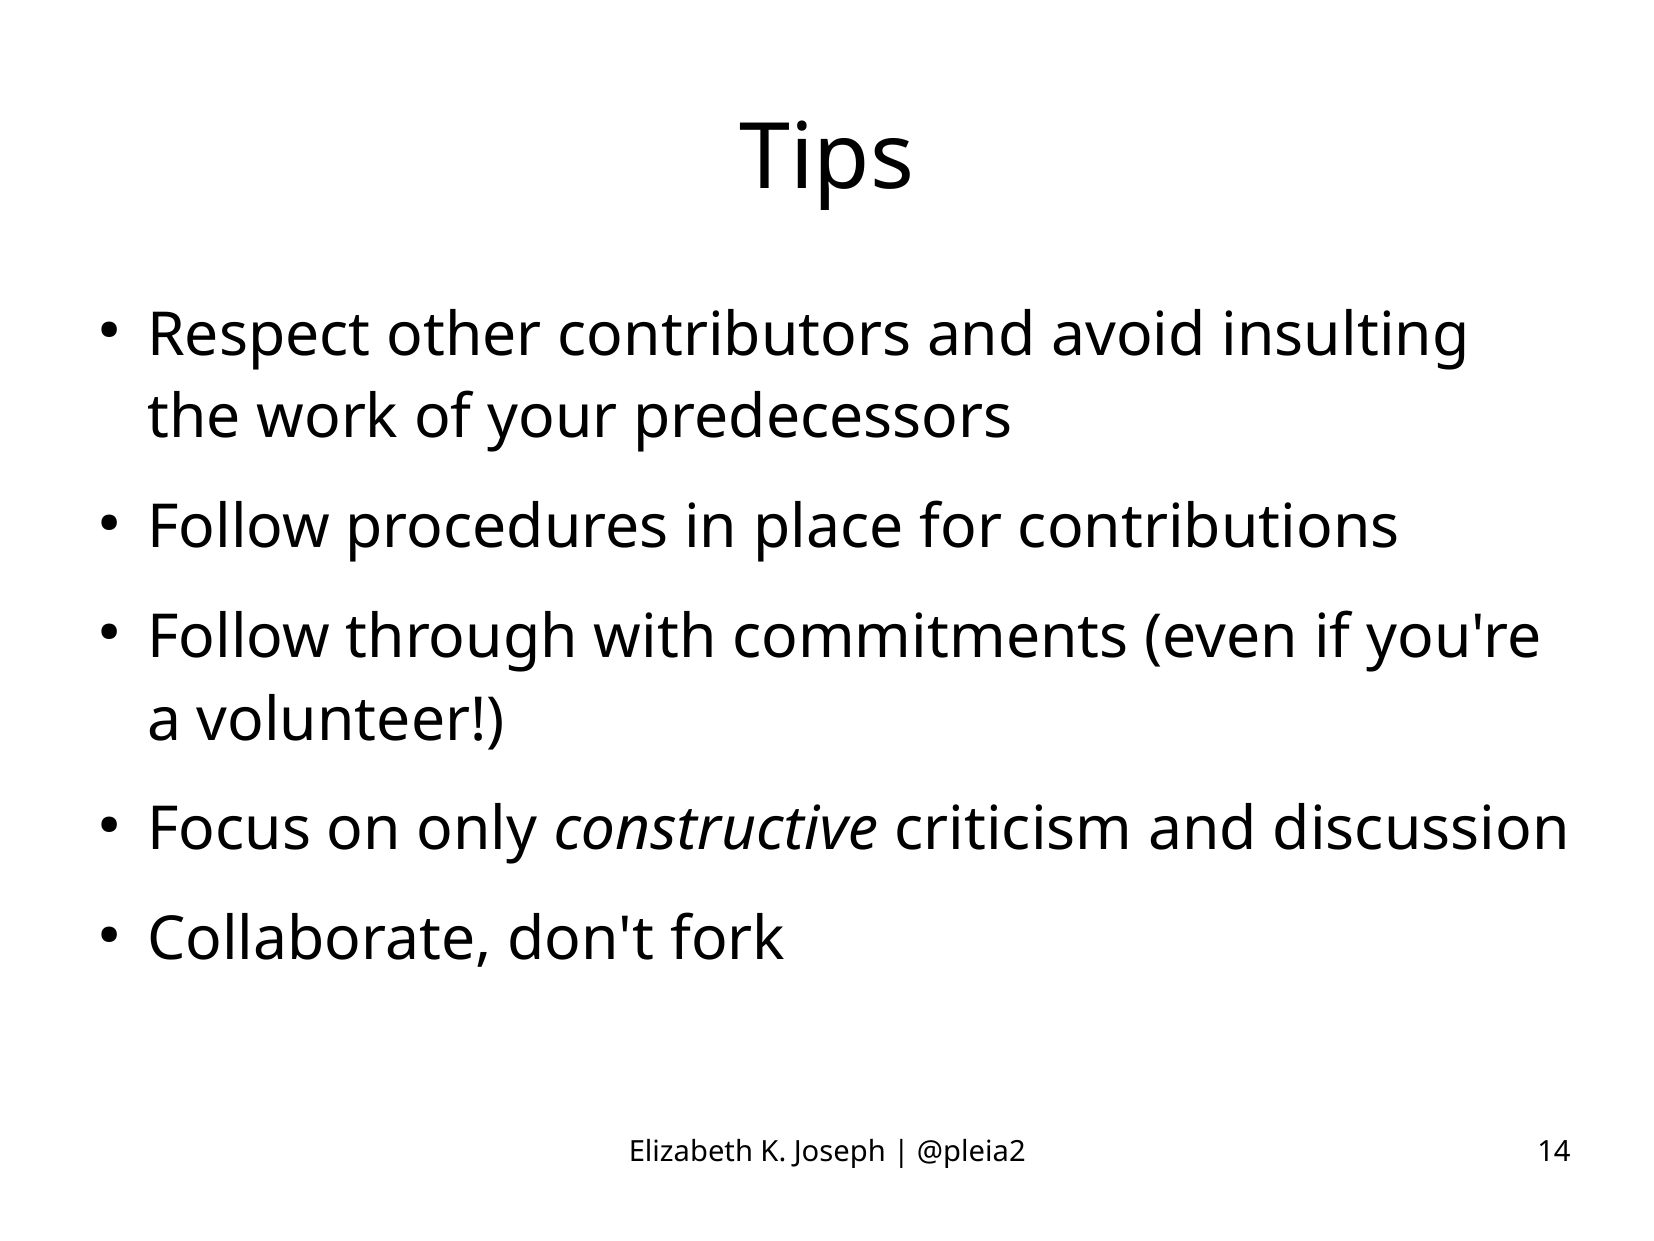

# Tips
Respect other contributors and avoid insulting the work of your predecessors
Follow procedures in place for contributions
Follow through with commitments (even if you're a volunteer!)
Focus on only constructive criticism and discussion
Collaborate, don't fork
Elizabeth K. Joseph | @pleia2
14